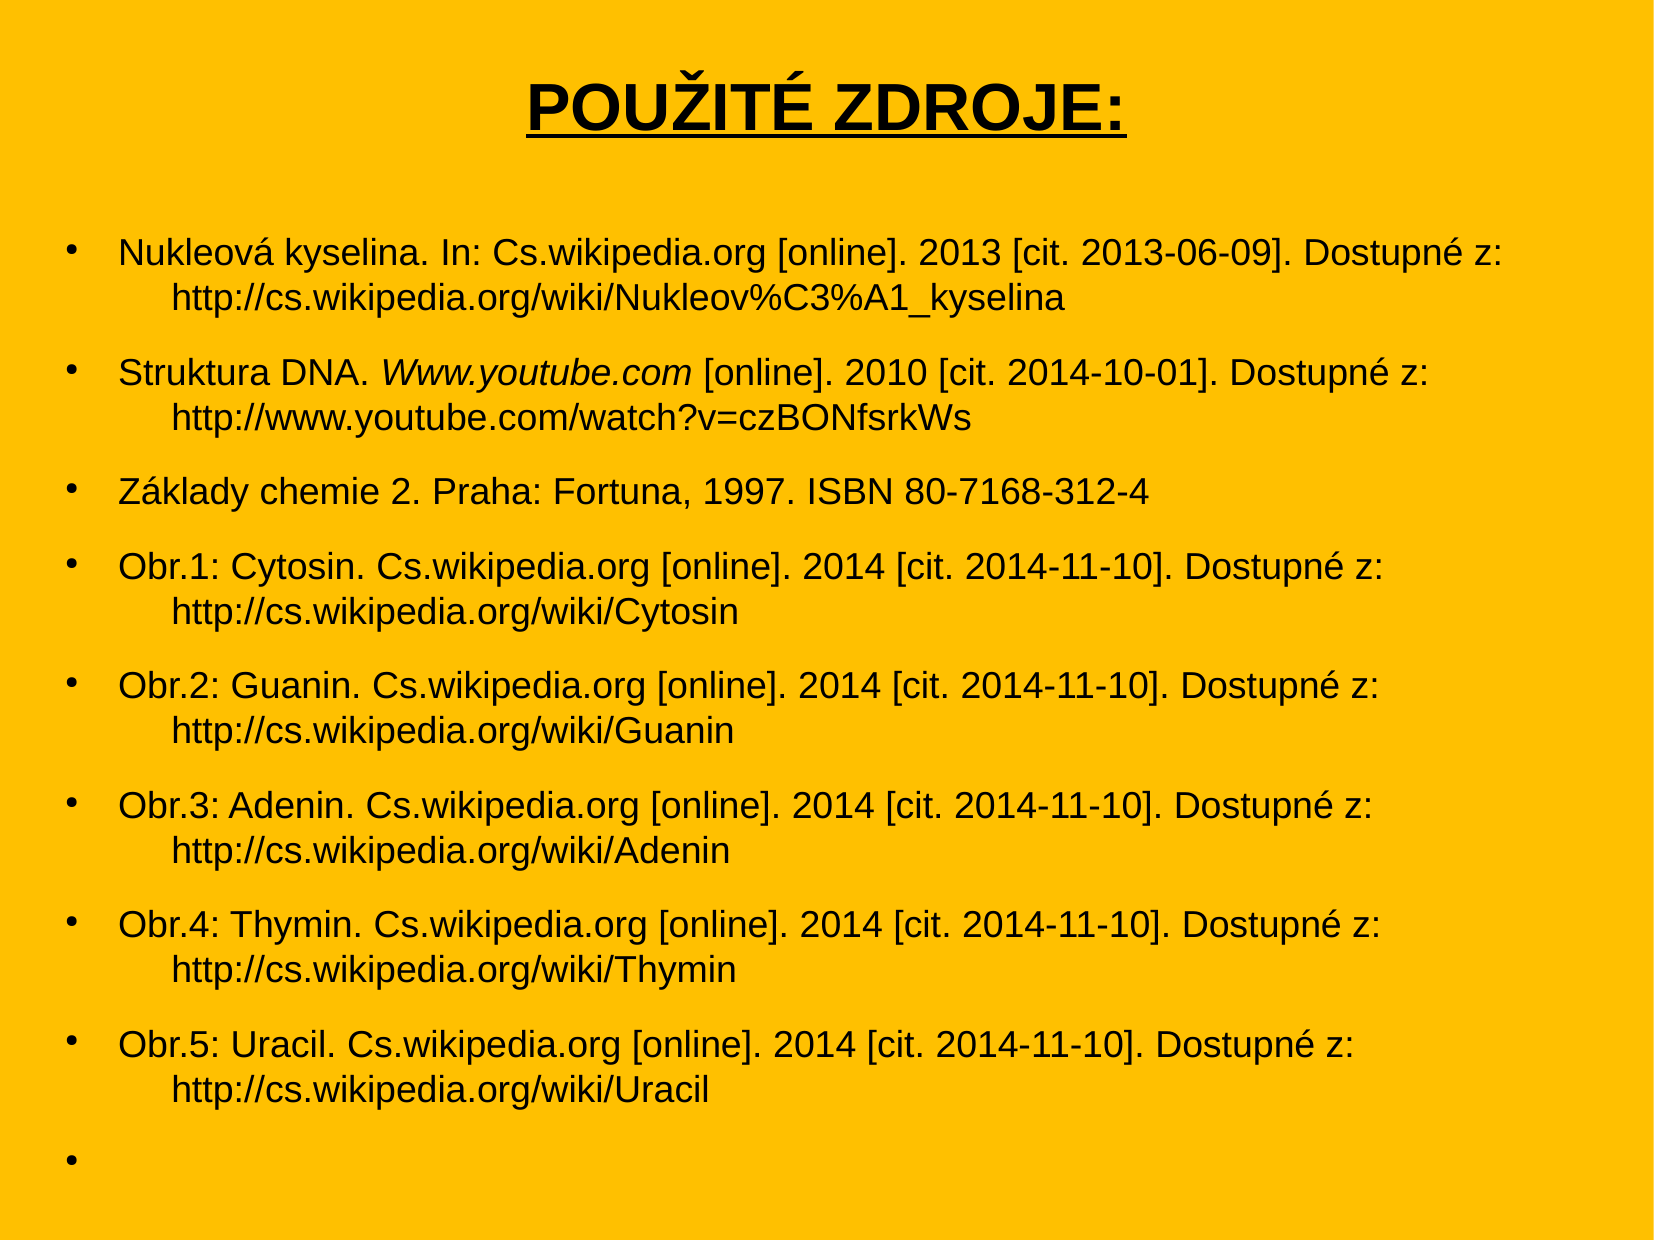

# POUŽITÉ ZDROJE:
Nukleová kyselina. In: Cs.wikipedia.org [online]. 2013 [cit. 2013-06-09]. Dostupné z: http://cs.wikipedia.org/wiki/Nukleov%C3%A1_kyselina
Struktura DNA. Www.youtube.com [online]. 2010 [cit. 2014-10-01]. Dostupné z: http://www.youtube.com/watch?v=czBONfsrkWs
Základy chemie 2. Praha: Fortuna, 1997. ISBN 80-7168-312-4
Obr.1: Cytosin. Cs.wikipedia.org [online]. 2014 [cit. 2014-11-10]. Dostupné z: http://cs.wikipedia.org/wiki/Cytosin
Obr.2: Guanin. Cs.wikipedia.org [online]. 2014 [cit. 2014-11-10]. Dostupné z: http://cs.wikipedia.org/wiki/Guanin
Obr.3: Adenin. Cs.wikipedia.org [online]. 2014 [cit. 2014-11-10]. Dostupné z: http://cs.wikipedia.org/wiki/Adenin
Obr.4: Thymin. Cs.wikipedia.org [online]. 2014 [cit. 2014-11-10]. Dostupné z: http://cs.wikipedia.org/wiki/Thymin
Obr.5: Uracil. Cs.wikipedia.org [online]. 2014 [cit. 2014-11-10]. Dostupné z: http://cs.wikipedia.org/wiki/Uracil